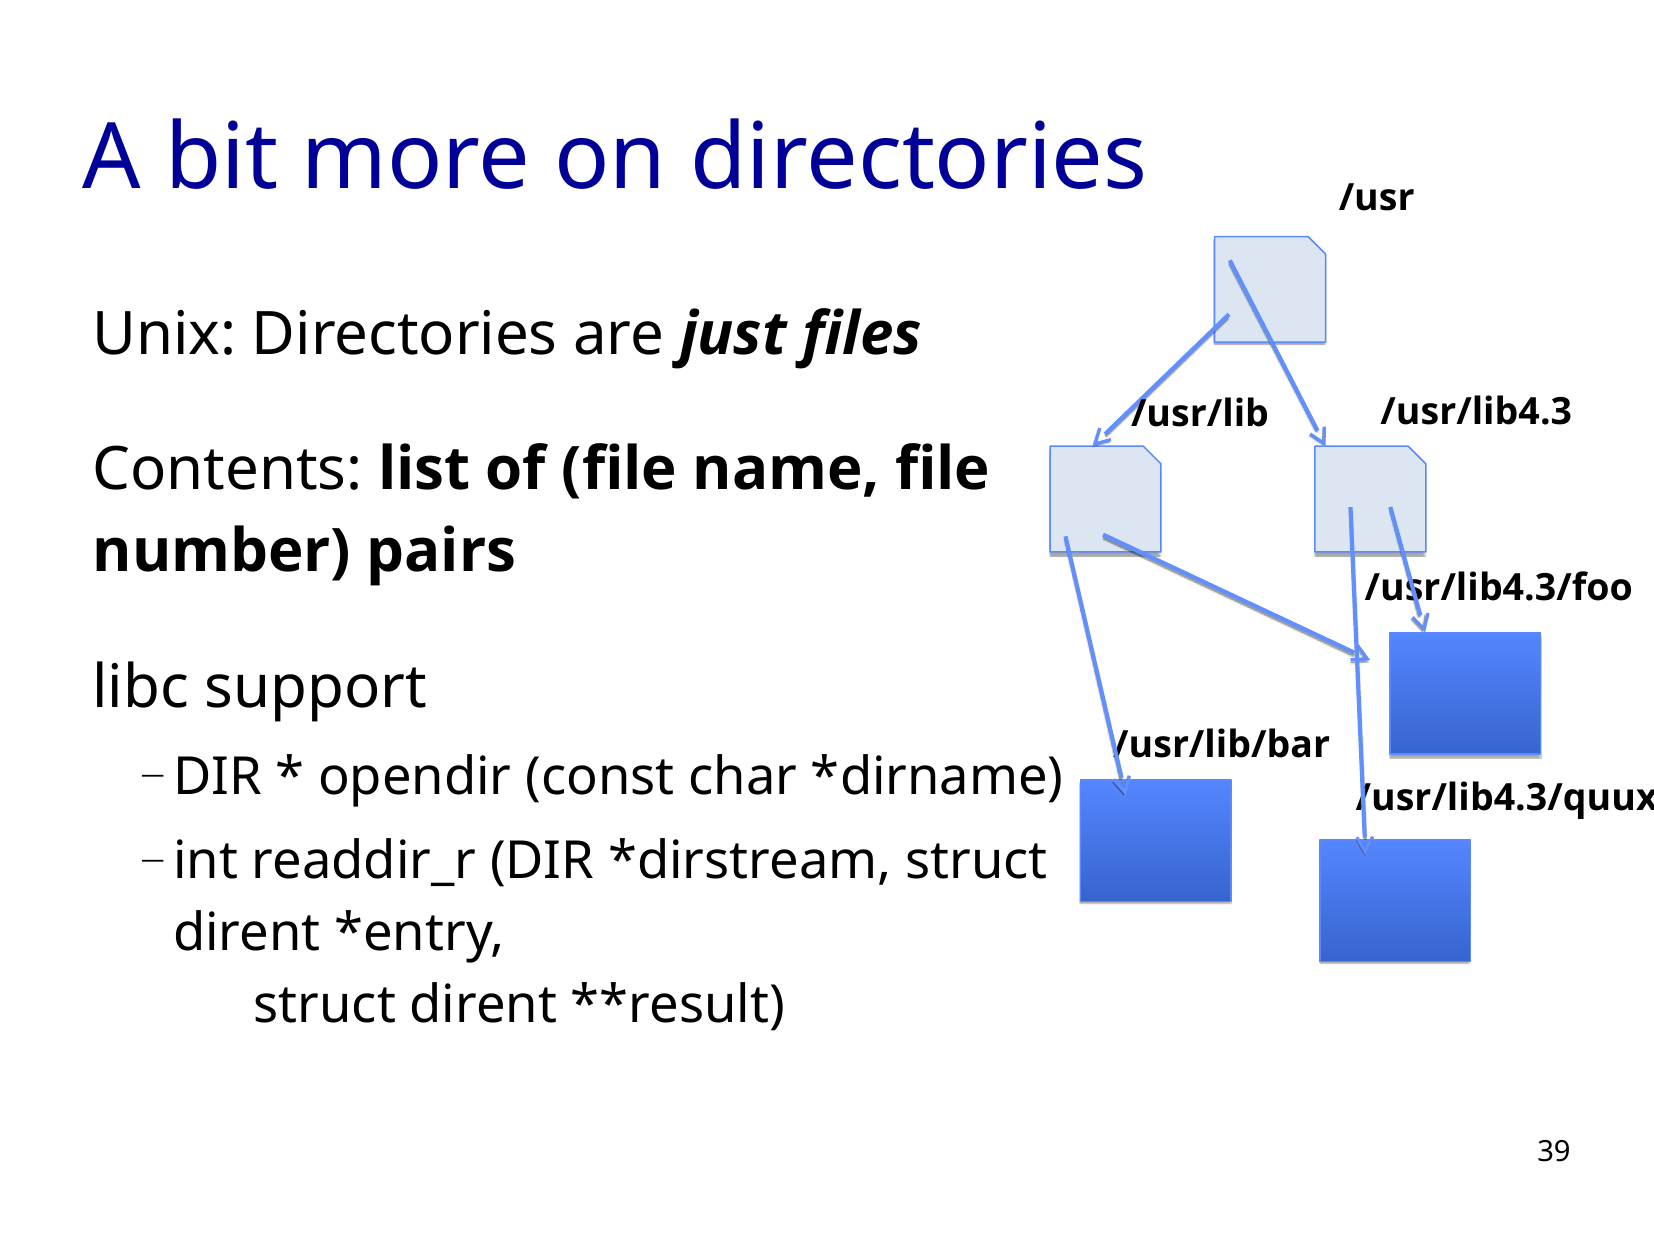

# A bit more on directories
/usr
Unix: Directories are just files
Contents: list of (file name, file number) pairs
libc support
DIR * opendir (const char *dirname)
int readdir_r (DIR *dirstream, struct dirent *entry,
			 struct dirent **result)
/usr/lib4.3
/usr/lib
/usr/lib4.3/foo
/usr/lib/bar
/usr/lib4.3/quux
39